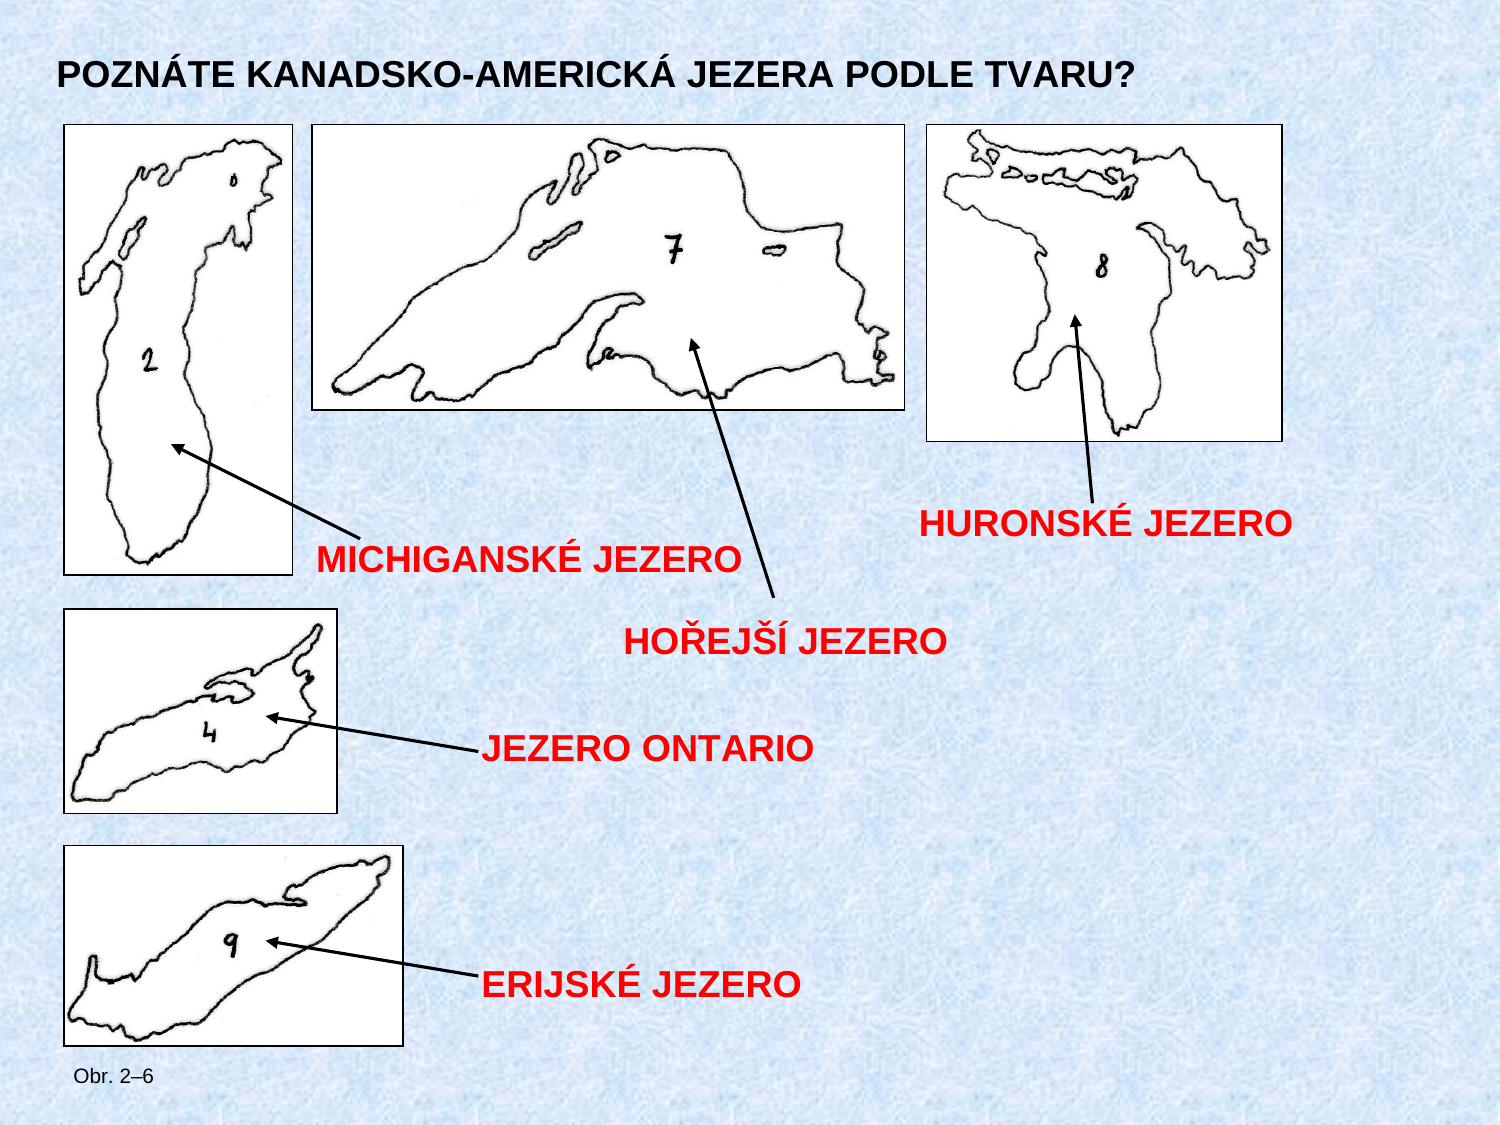

POZNÁTE KANADSKO-AMERICKÁ JEZERA PODLE TVARU?
HURONSKÉ JEZERO
MICHIGANSKÉ JEZERO
HOŘEJŠÍ JEZERO
JEZERO ONTARIO
ERIJSKÉ JEZERO
Obr. 2–6